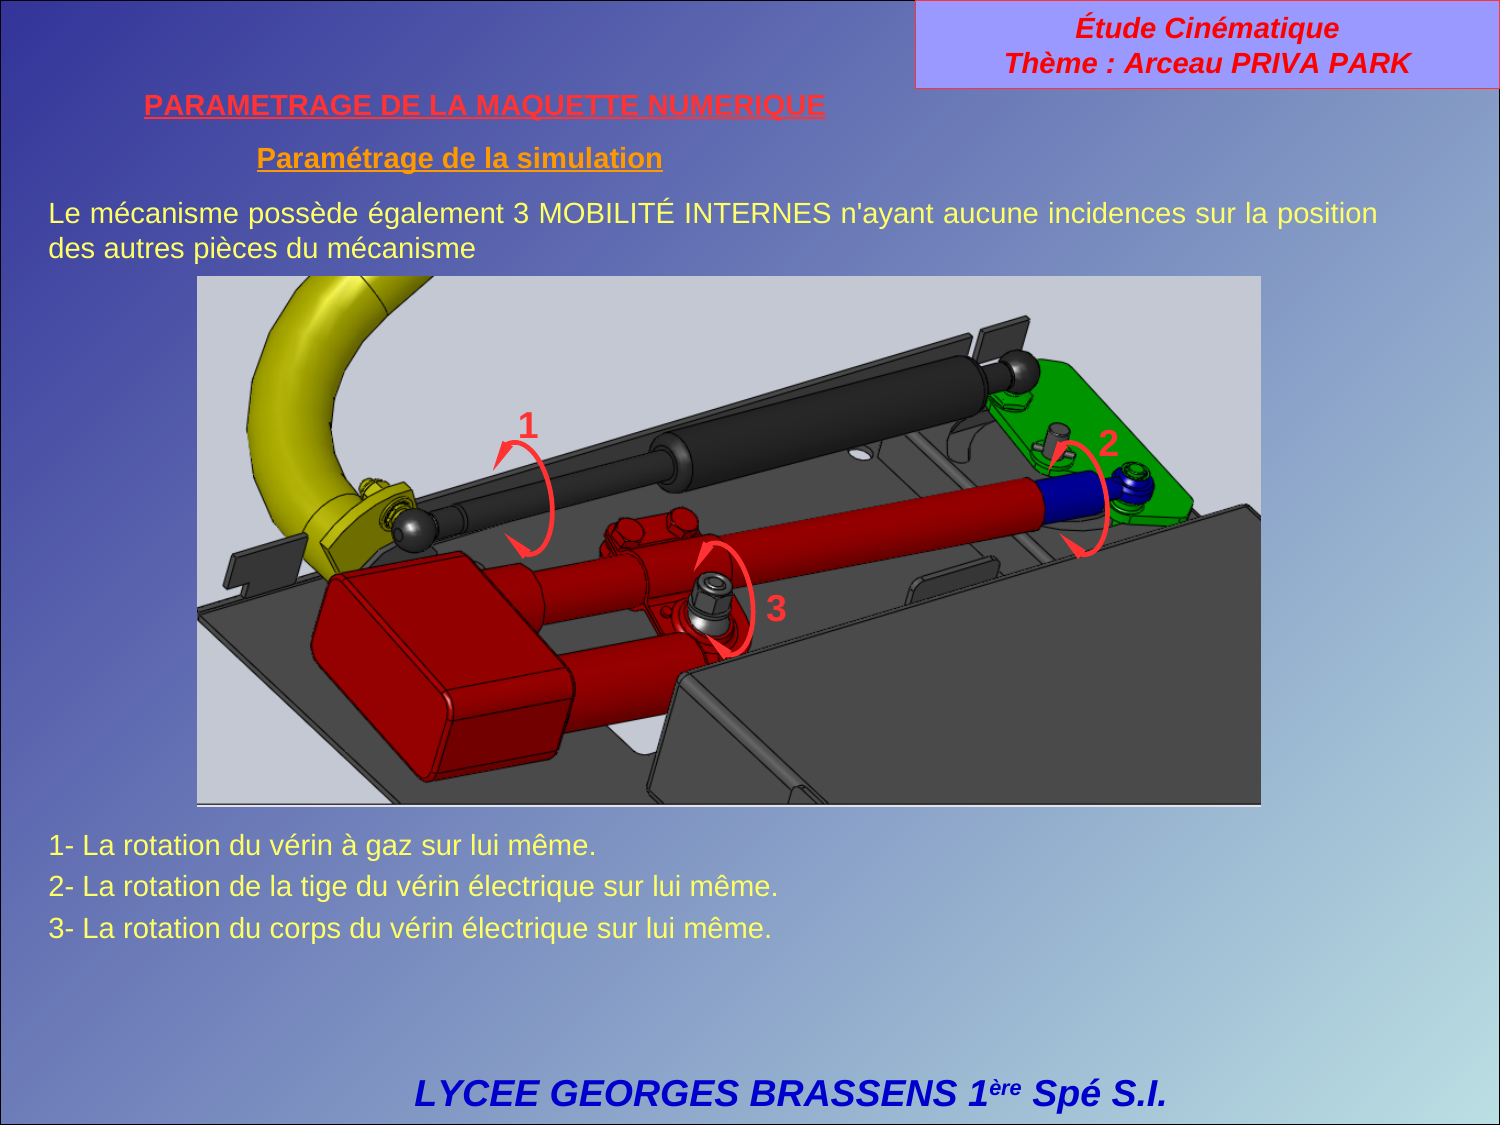

PARAMETRAGE DE LA MAQUETTE NUMERIQUE
Paramétrage de la simulation
Le mécanisme possède également 3 MOBILITÉ INTERNES n'ayant aucune incidences sur la position des autres pièces du mécanisme
1
2
3
1- La rotation du vérin à gaz sur lui même.
2- La rotation de la tige du vérin électrique sur lui même.
3- La rotation du corps du vérin électrique sur lui même.